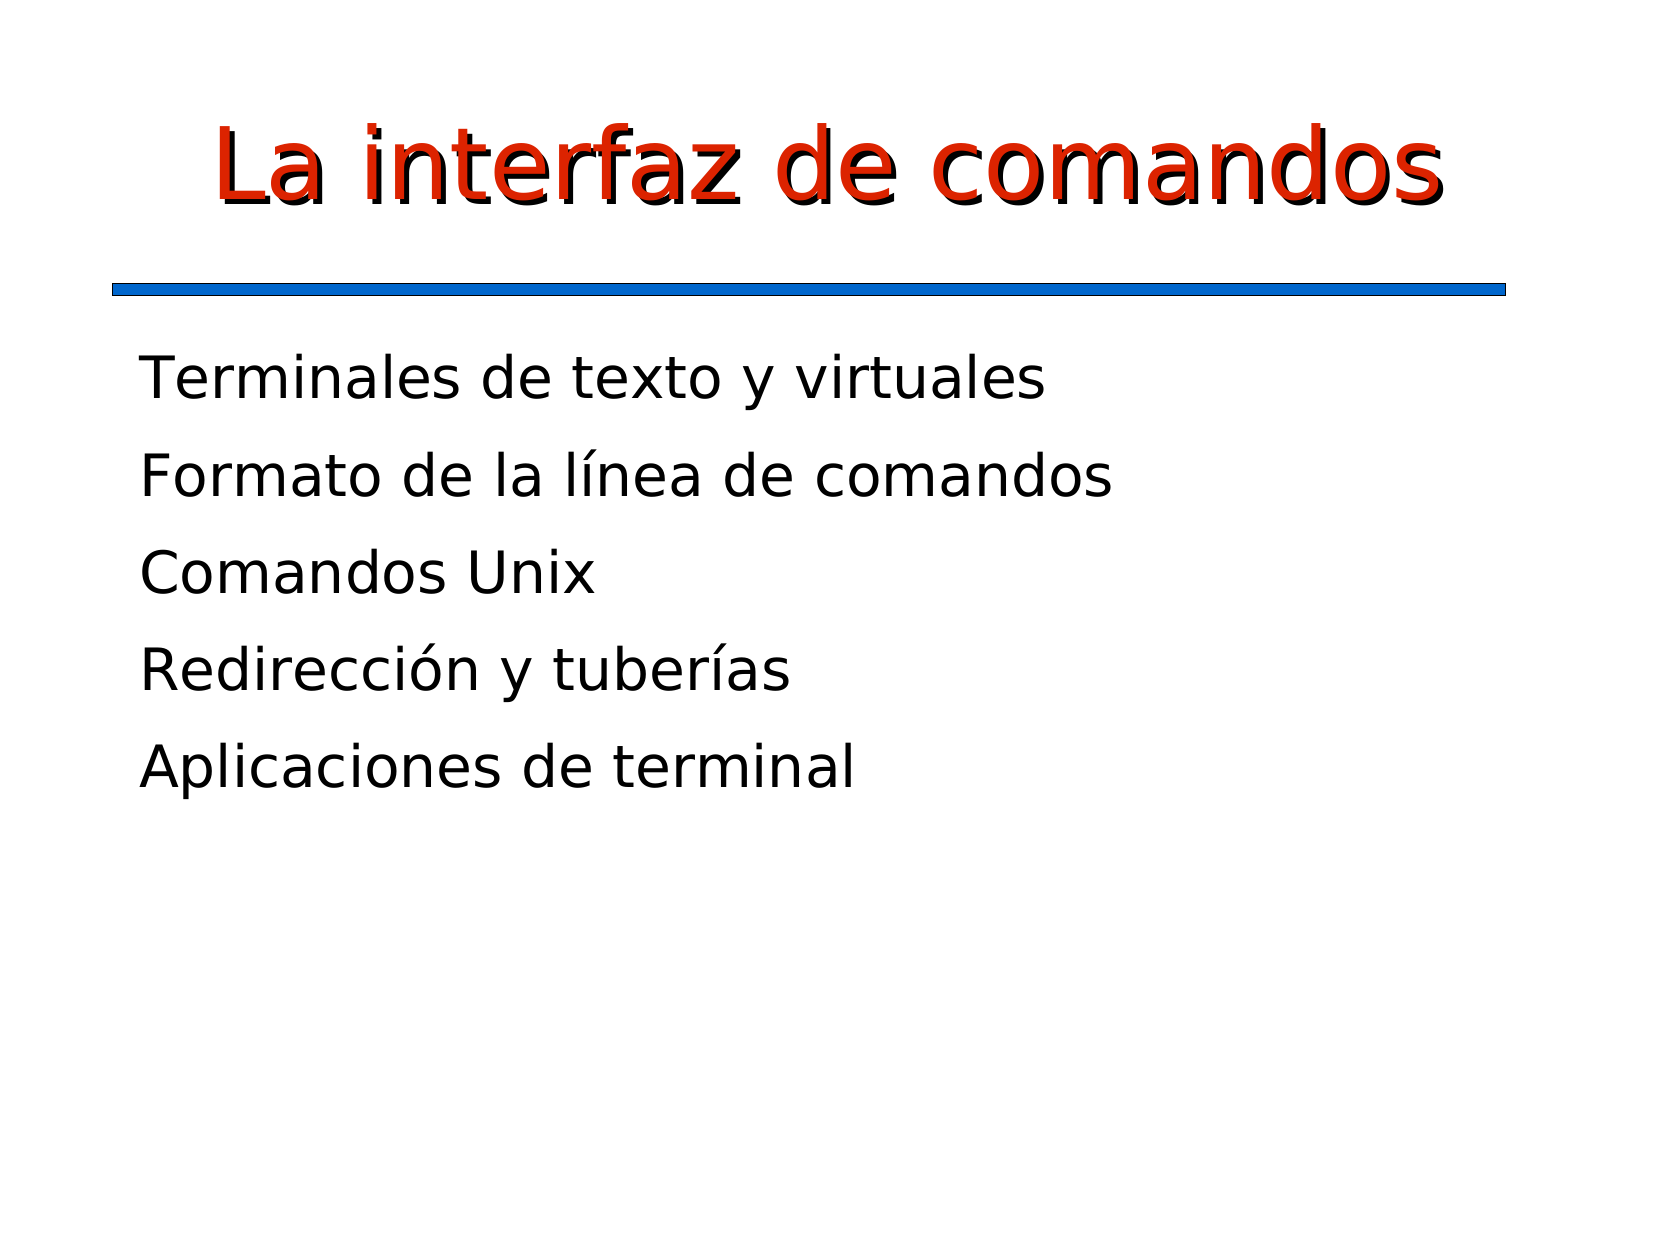

# La interfaz de comandos
Terminales de texto y virtuales
Formato de la línea de comandos
Comandos Unix
Redirección y tuberías
Aplicaciones de terminal